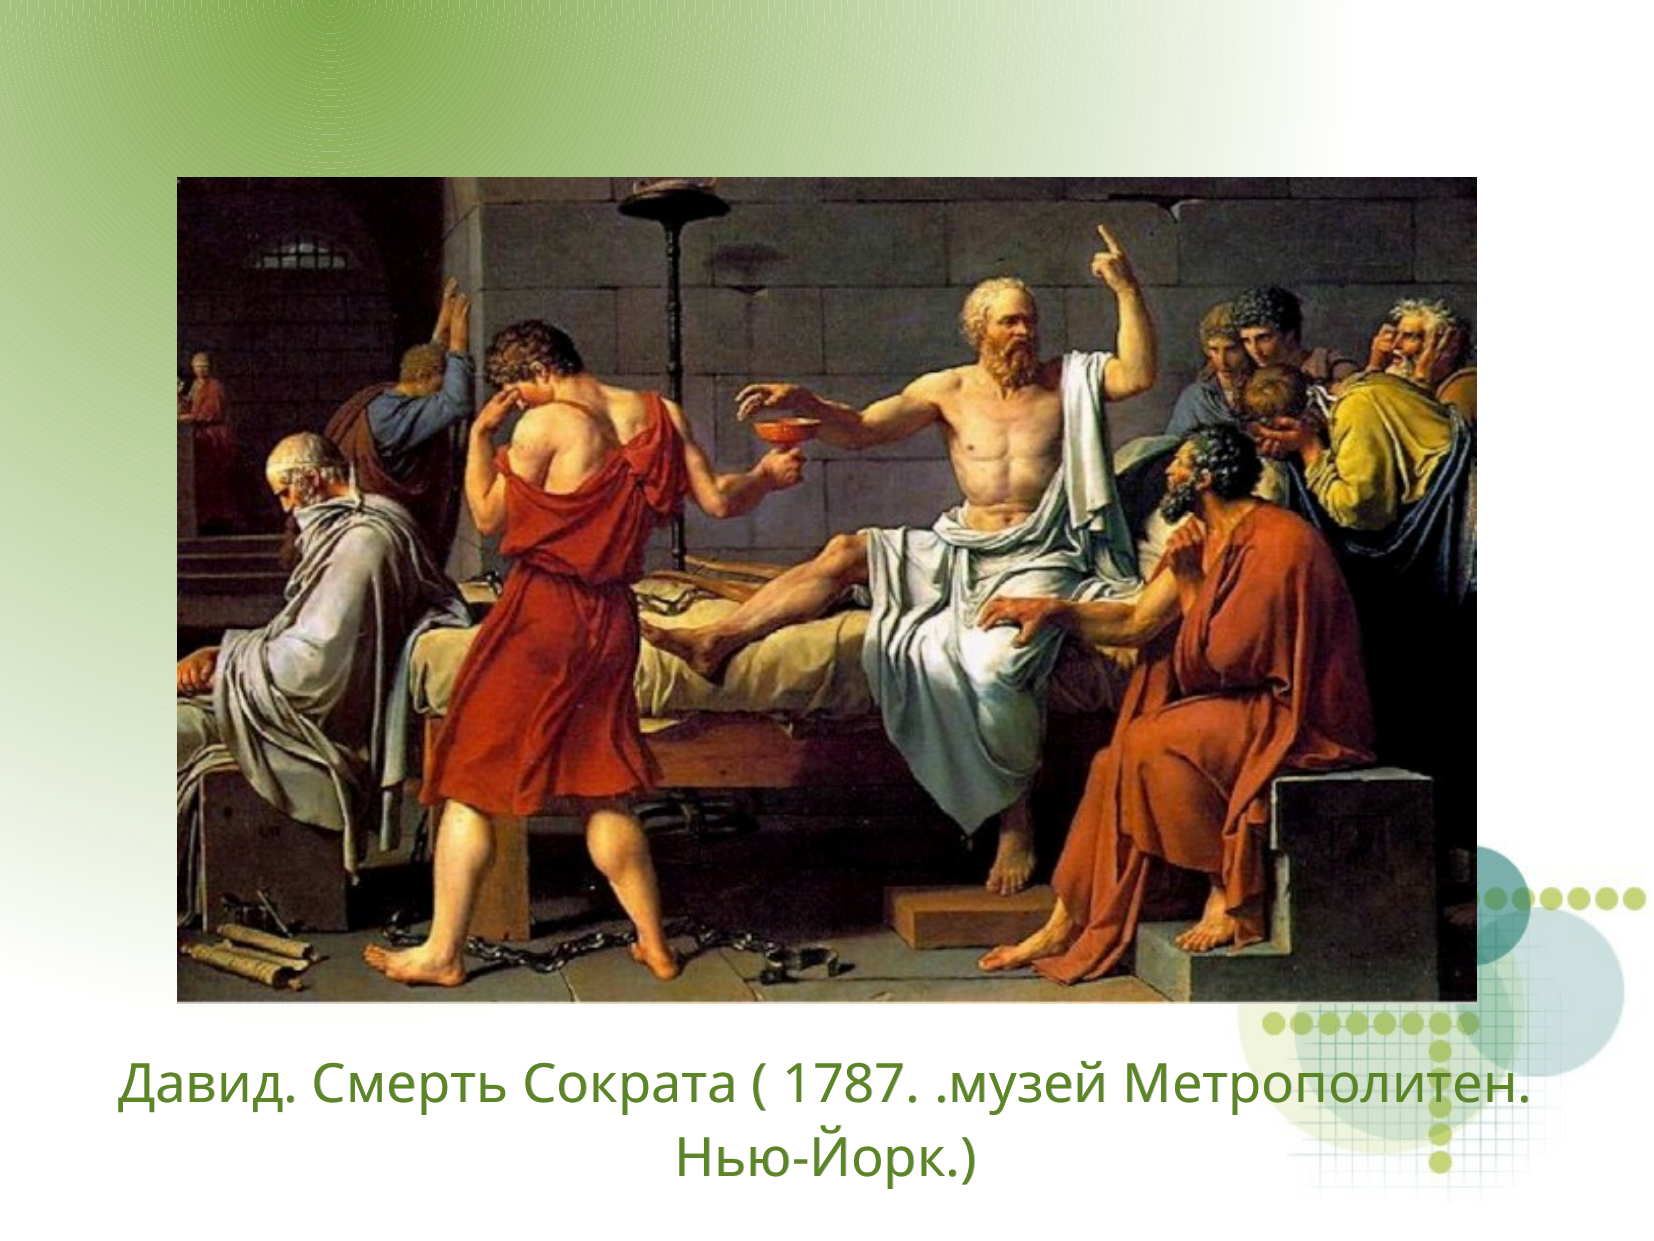

# Давид. Смерть Сократа ( 1787. .музей Метрополитен. Нью-Йорк.)